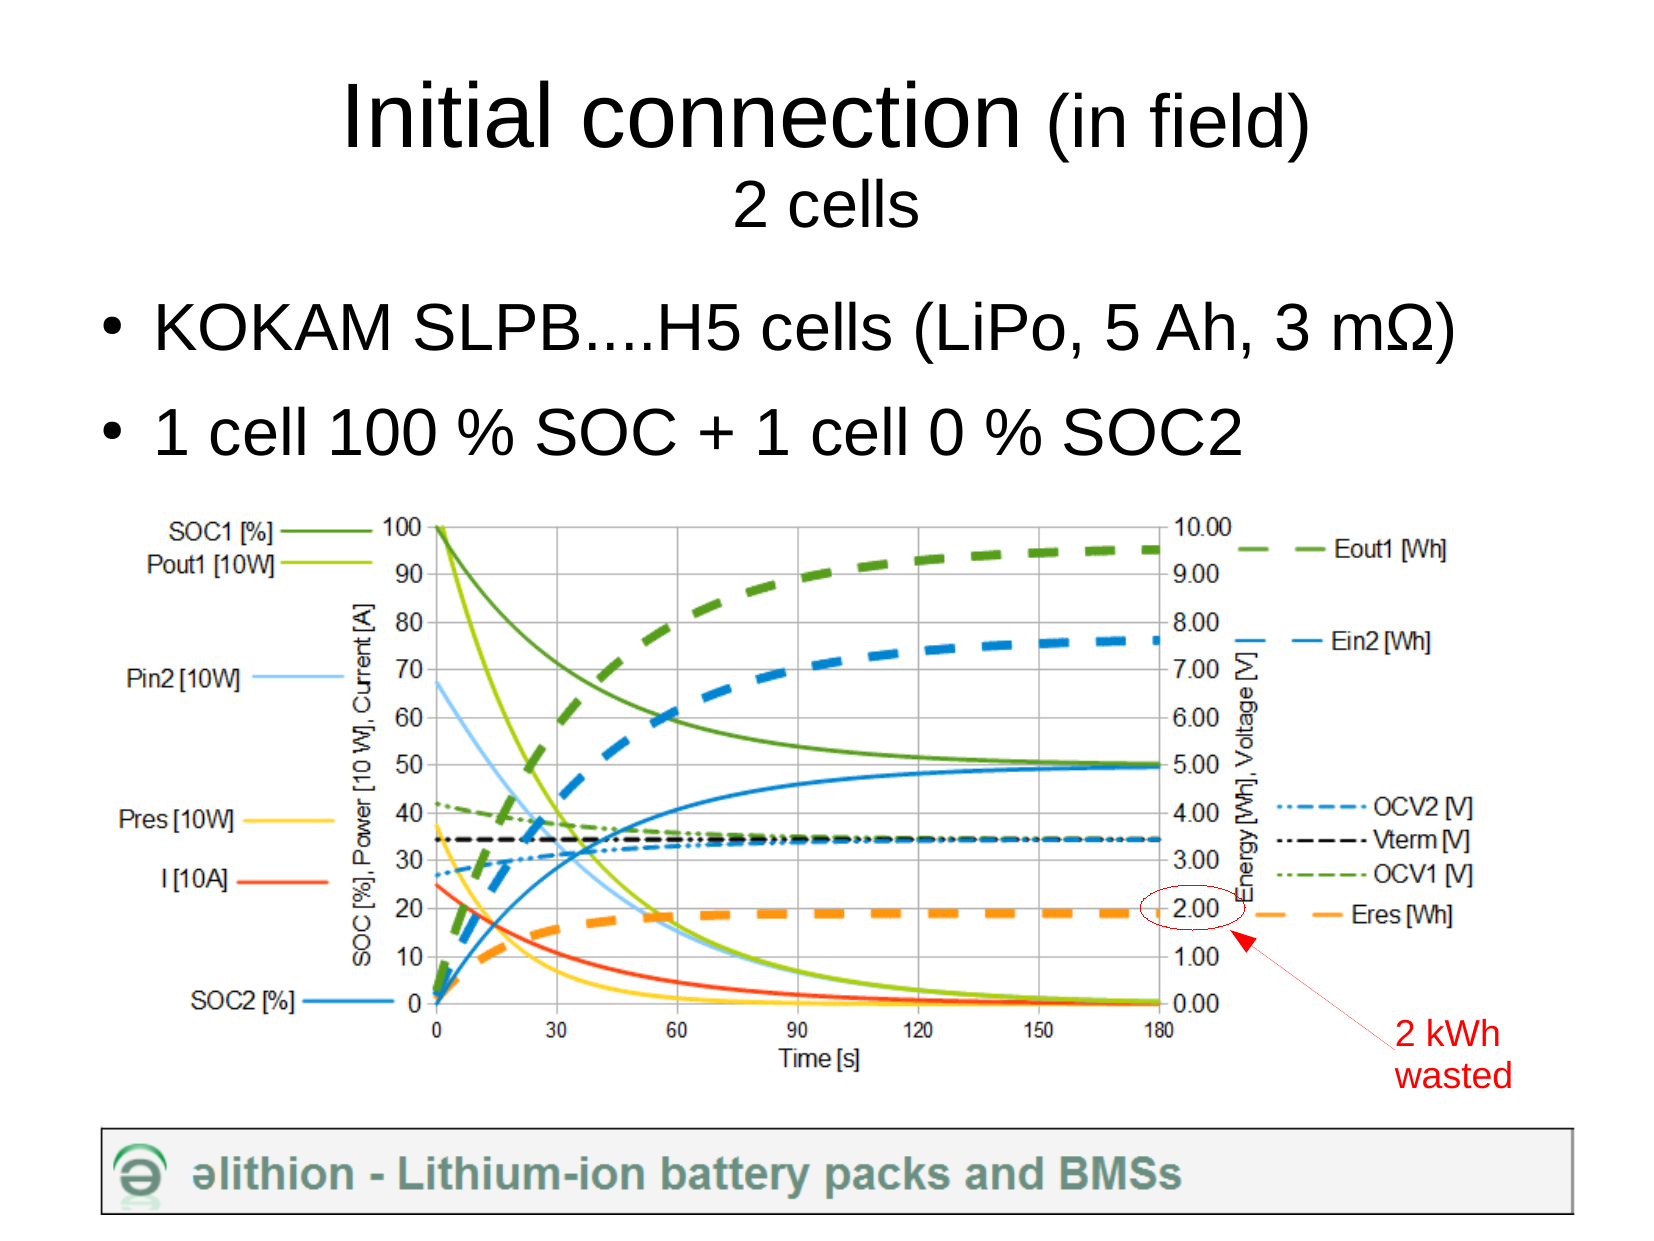

# Initial connection (in field) 2 cells
KOKAM SLPB....H5 cells (LiPo, 5 Ah, 3 mΩ)
1 cell 100 % SOC + 1 cell 0 % SOC2
2 kWh
wasted